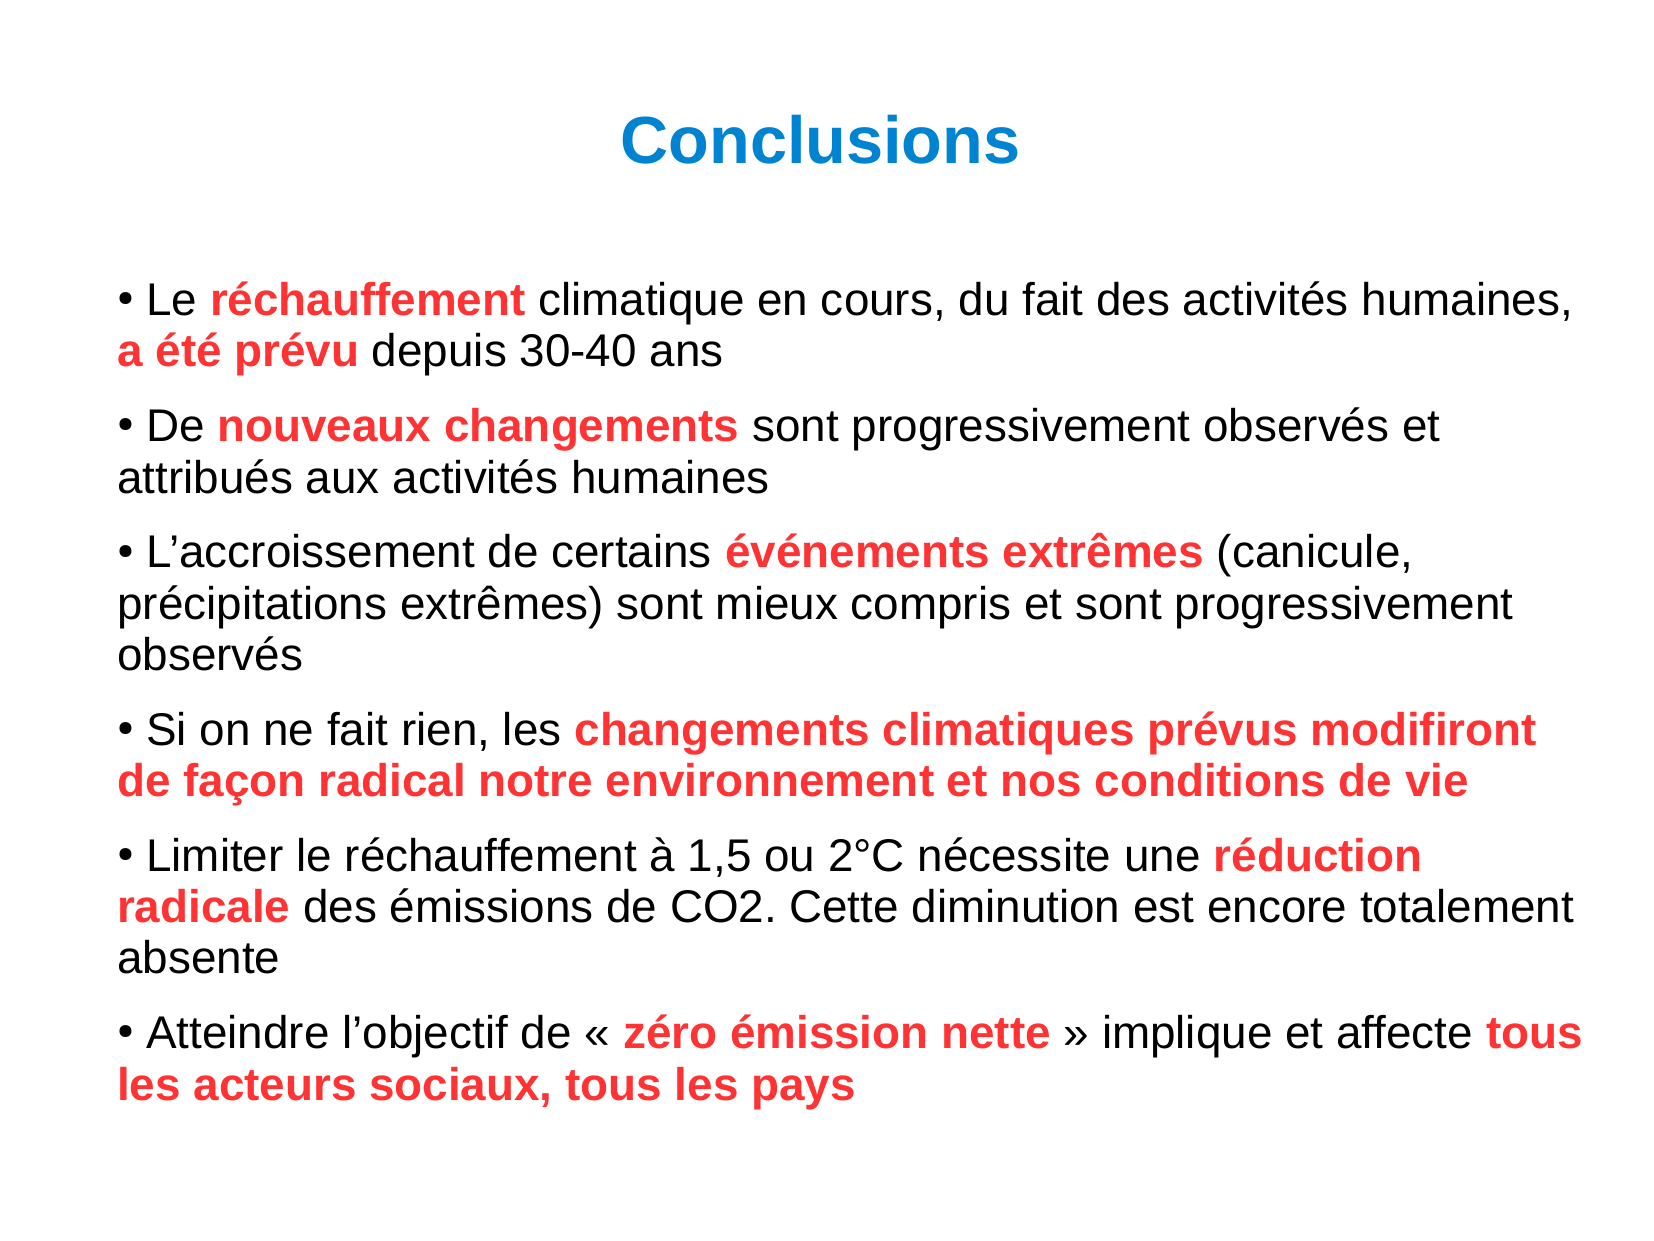

Conclusions
 Le réchauffement climatique en cours, du fait des activités humaines, a été prévu depuis 30-40 ans
 De nouveaux changements sont progressivement observés et attribués aux activités humaines
 L’accroissement de certains événements extrêmes (canicule, précipitations extrêmes) sont mieux compris et sont progressivement observés
 Si on ne fait rien, les changements climatiques prévus modifiront de façon radical notre environnement et nos conditions de vie
 Limiter le réchauffement à 1,5 ou 2°C nécessite une réduction radicale des émissions de CO2. Cette diminution est encore totalement absente
 Atteindre l’objectif de « zéro émission nette » implique et affecte tous les acteurs sociaux, tous les pays